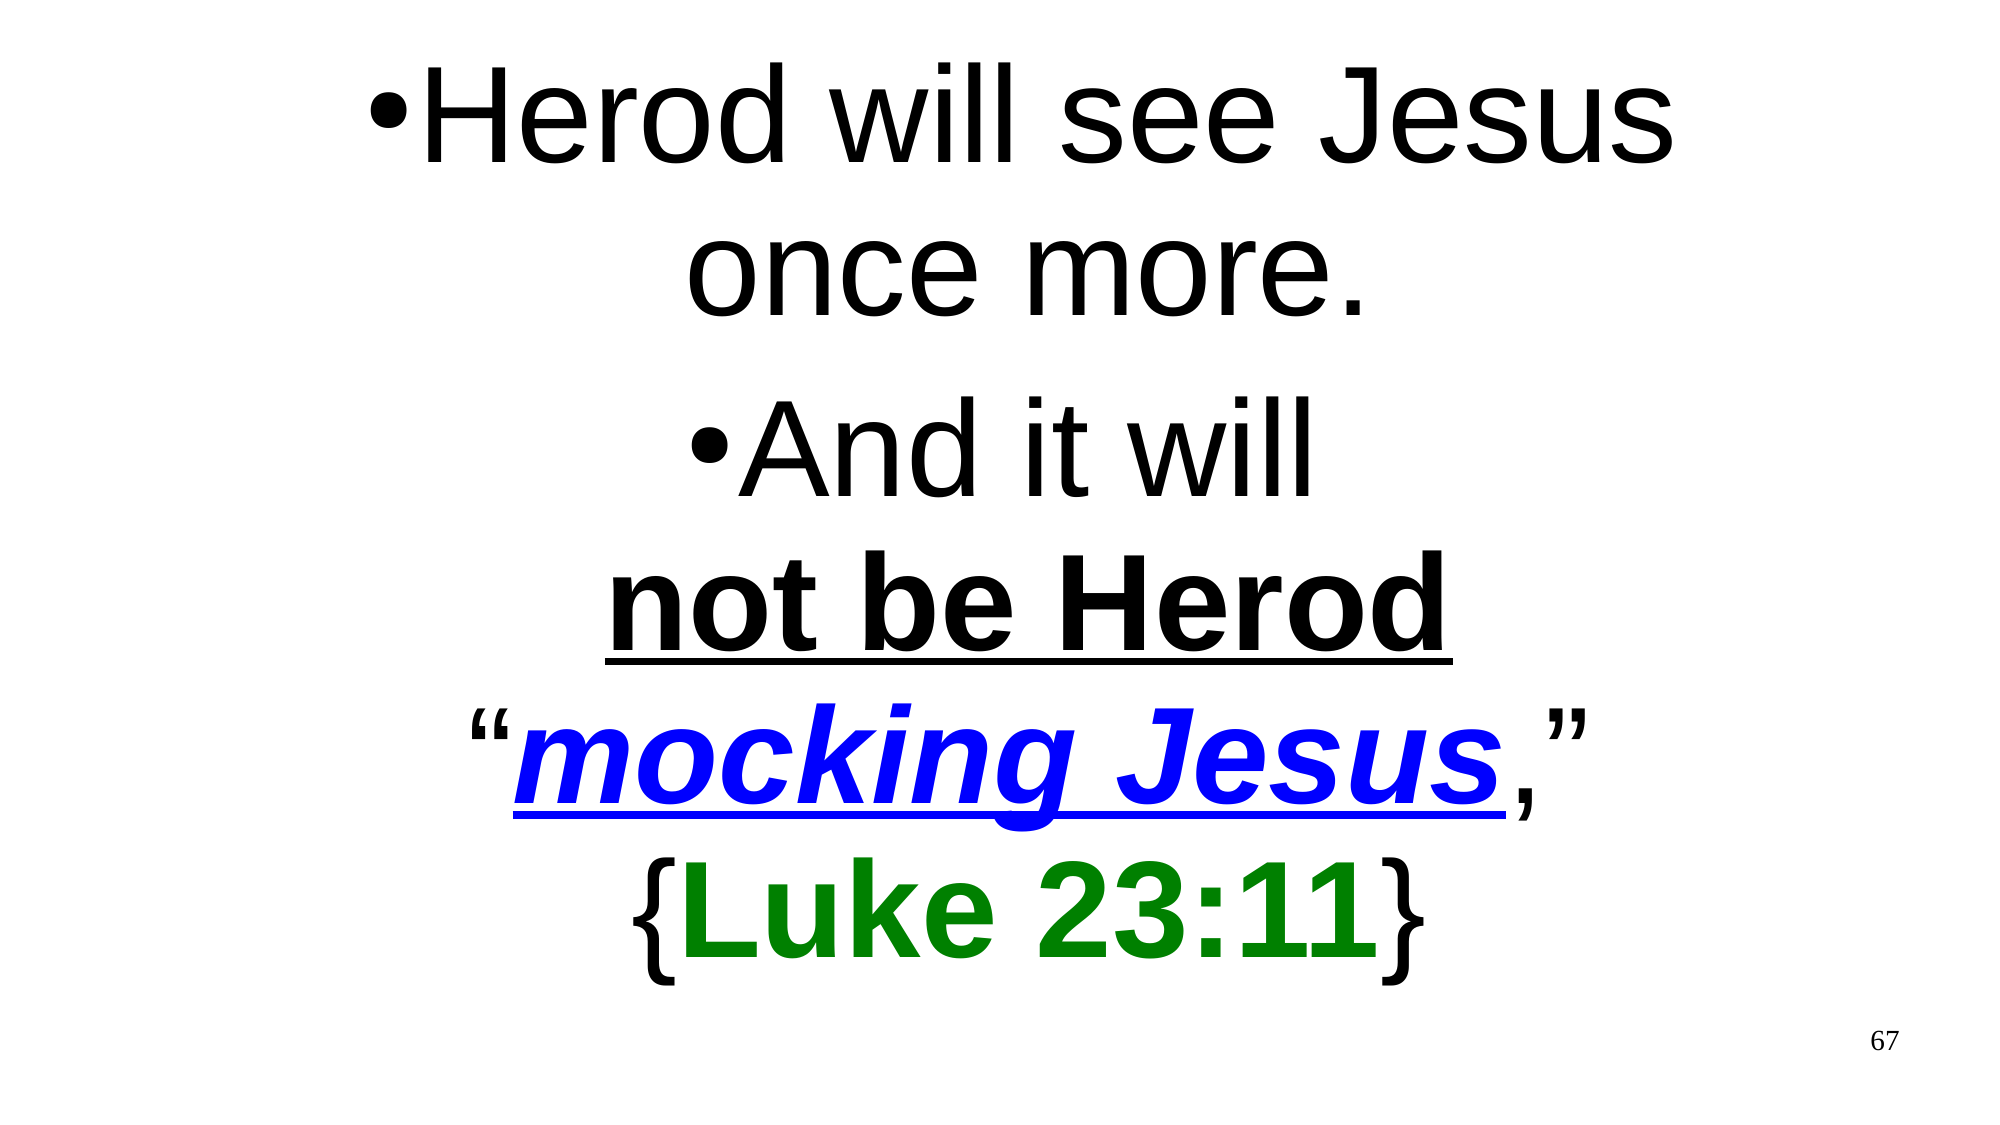

# Herod will see Jesus once more.
And it will
not be Herod
“mocking Jesus,”
{Luke 23:11}
67